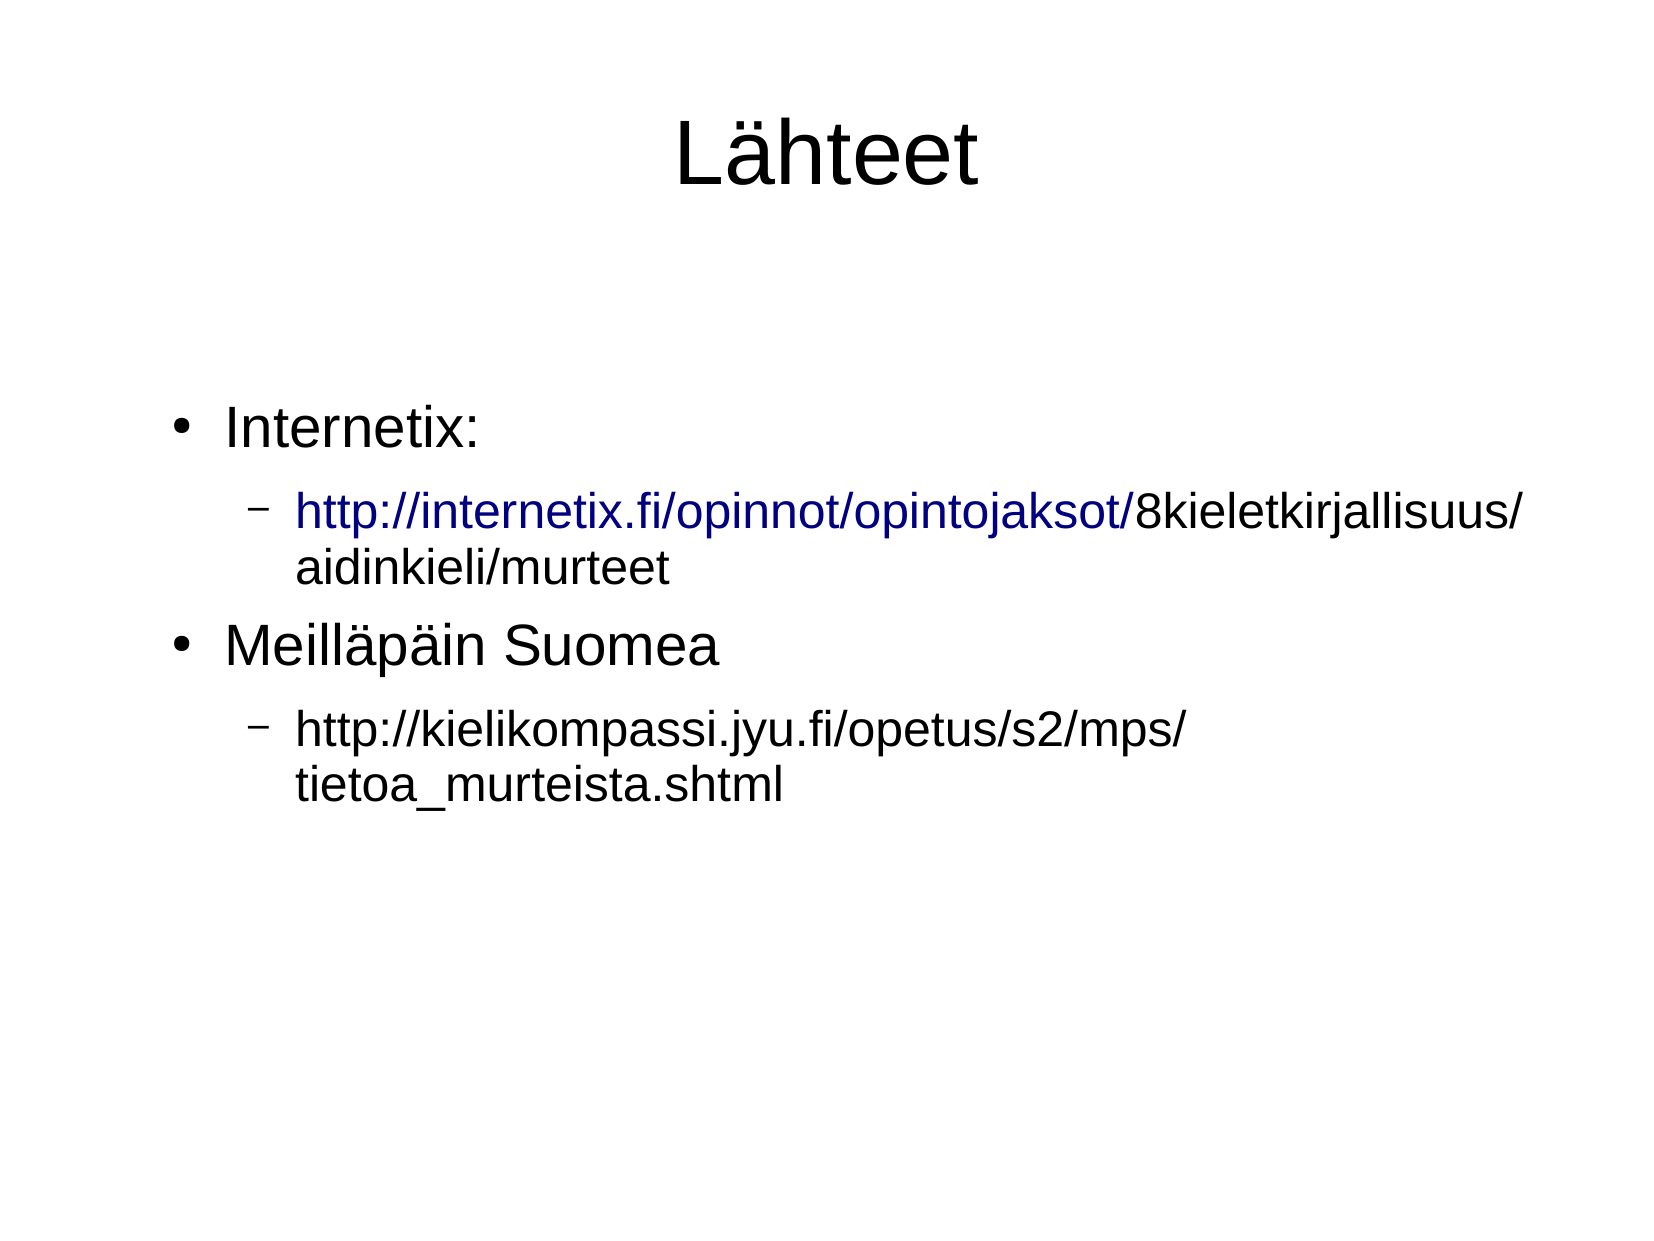

# Lähteet
Internetix:
http://internetix.fi/opinnot/opintojaksot/8kieletkirjallisuus/aidinkieli/murteet
Meilläpäin Suomea
http://kielikompassi.jyu.fi/opetus/s2/mps/tietoa_murteista.shtml